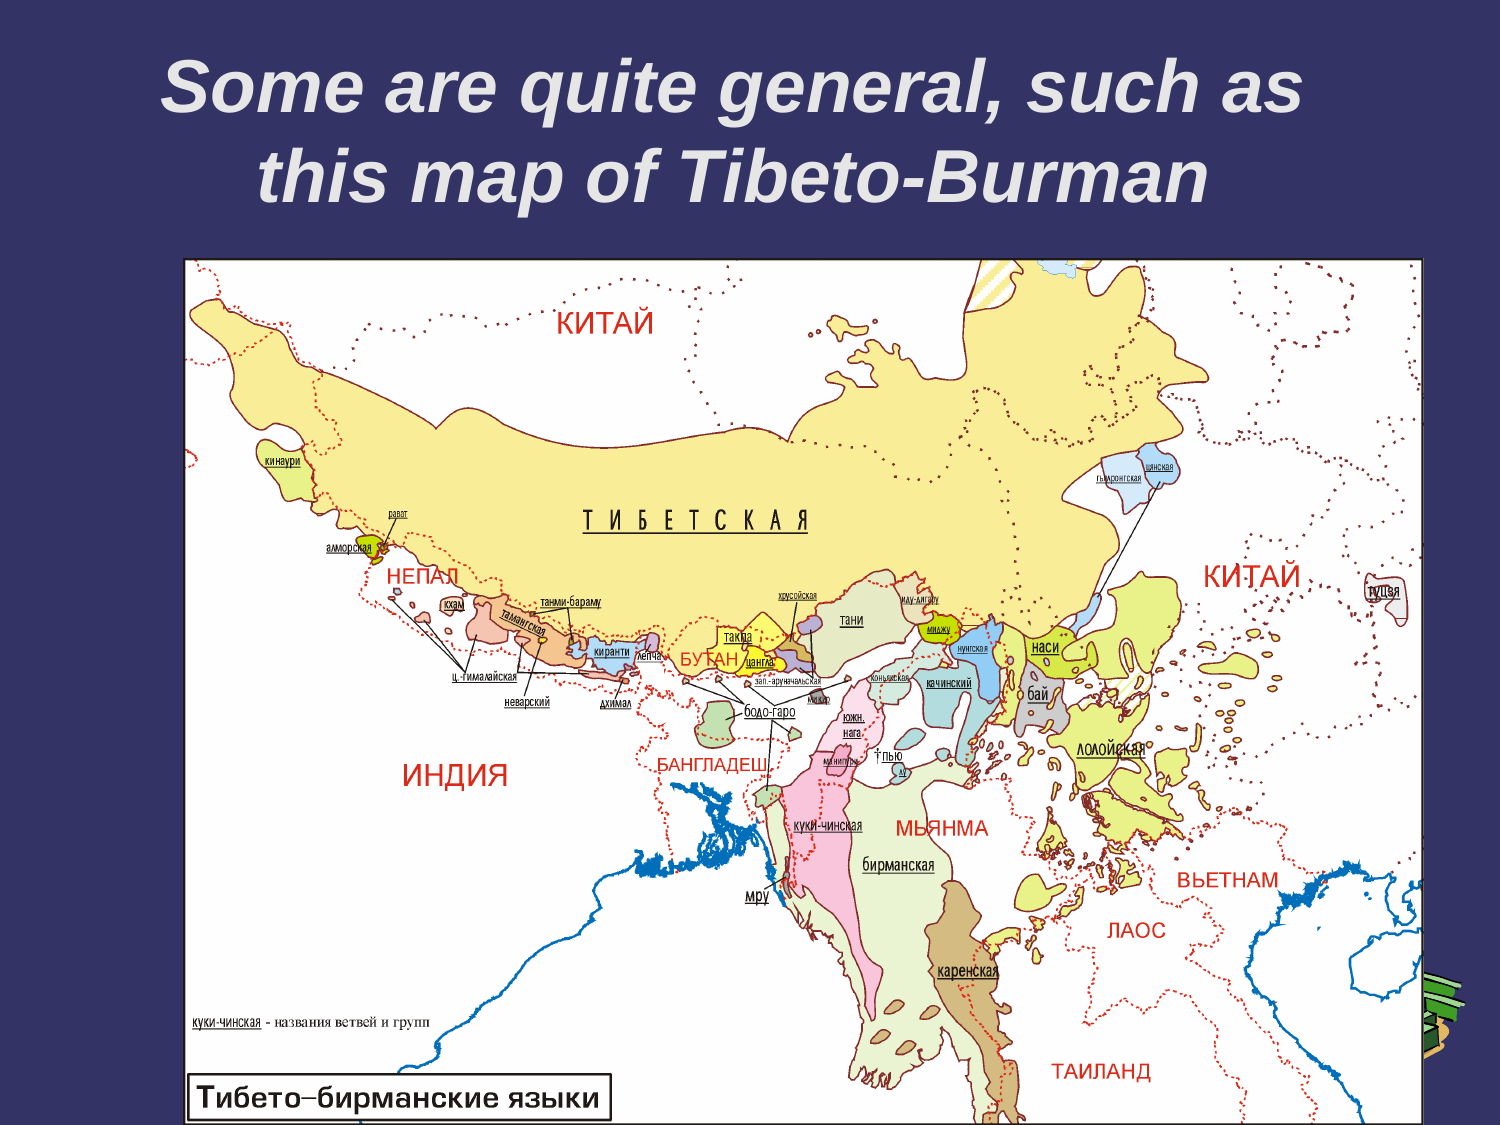

# Some are quite general, such as this map of Tibeto-Burman